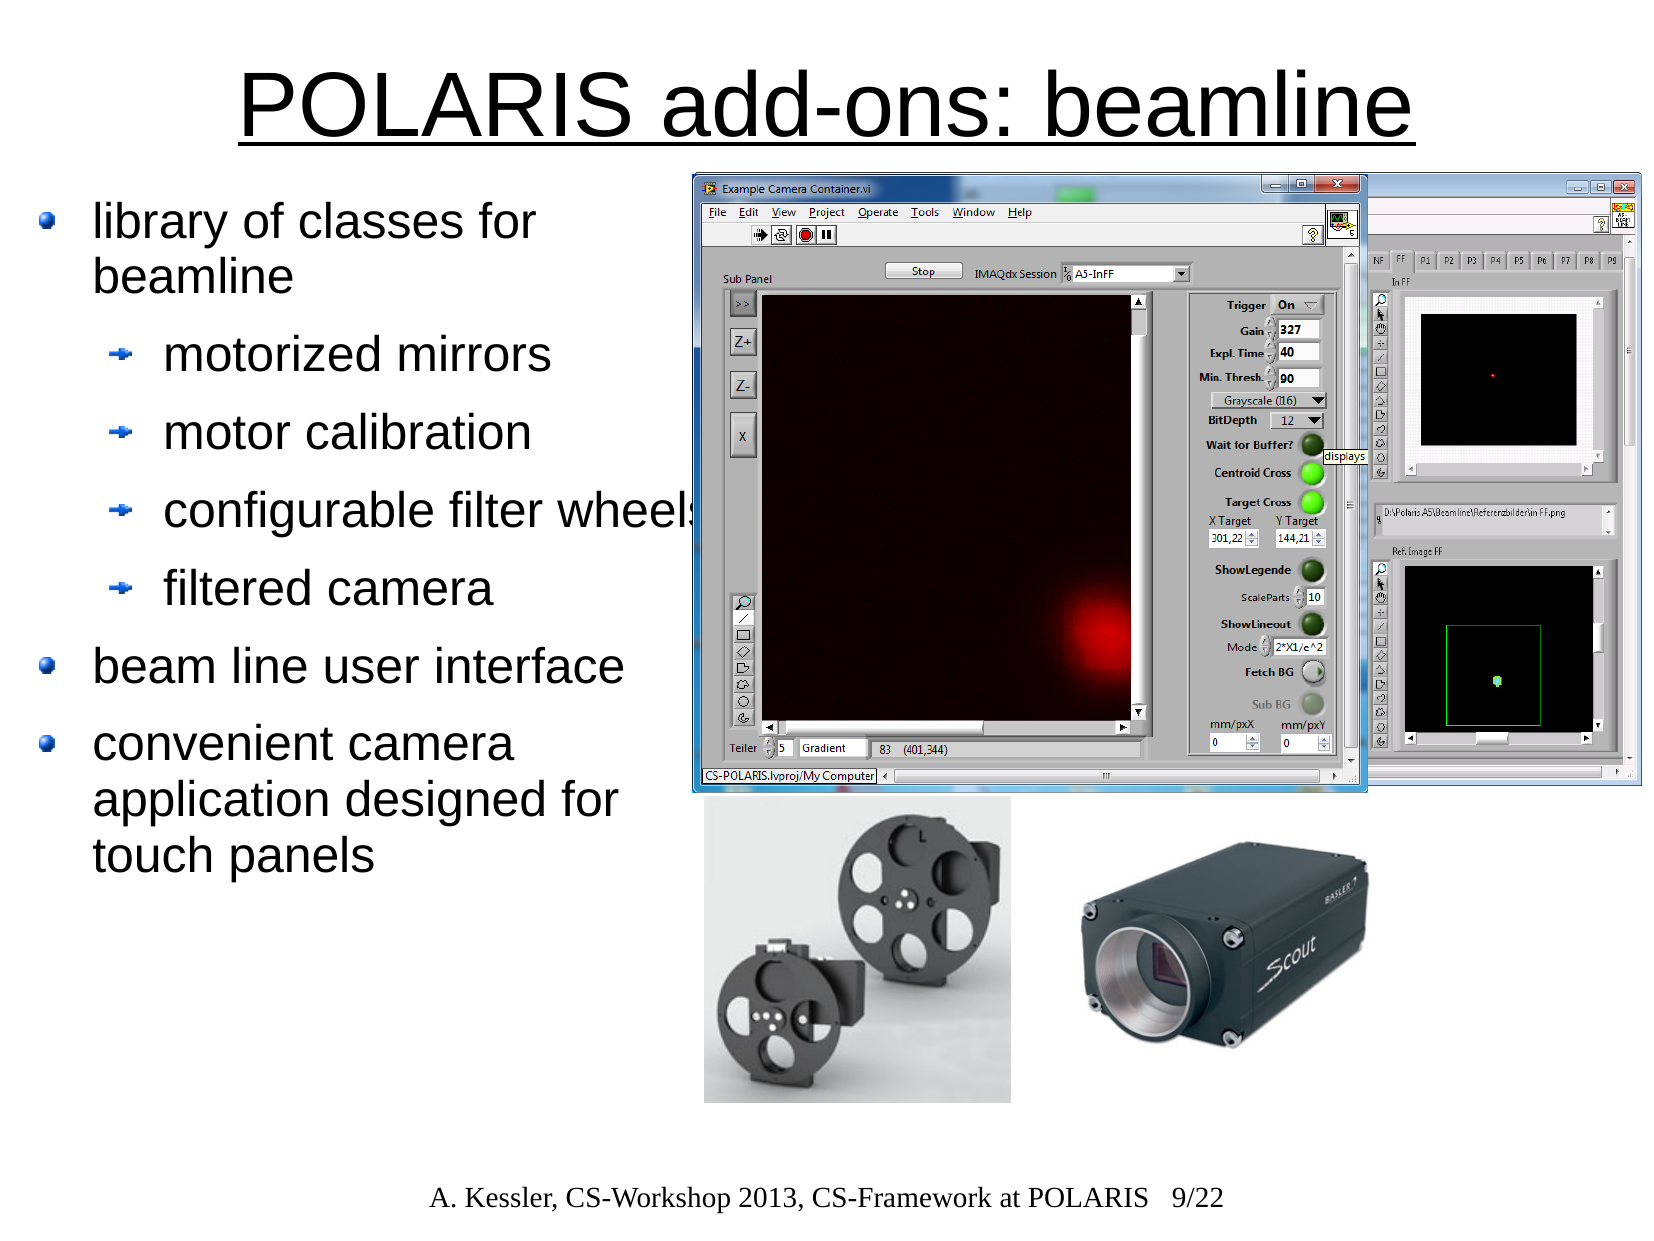

# POLARIS add-ons: beamline
library of classes for beamline
motorized mirrors
motor calibration
configurable filter wheels
filtered camera
beam line user interface
convenient camera application designed for touch panels
A. Kessler, CS-Workshop 2013, CS-Framework at POLARIS